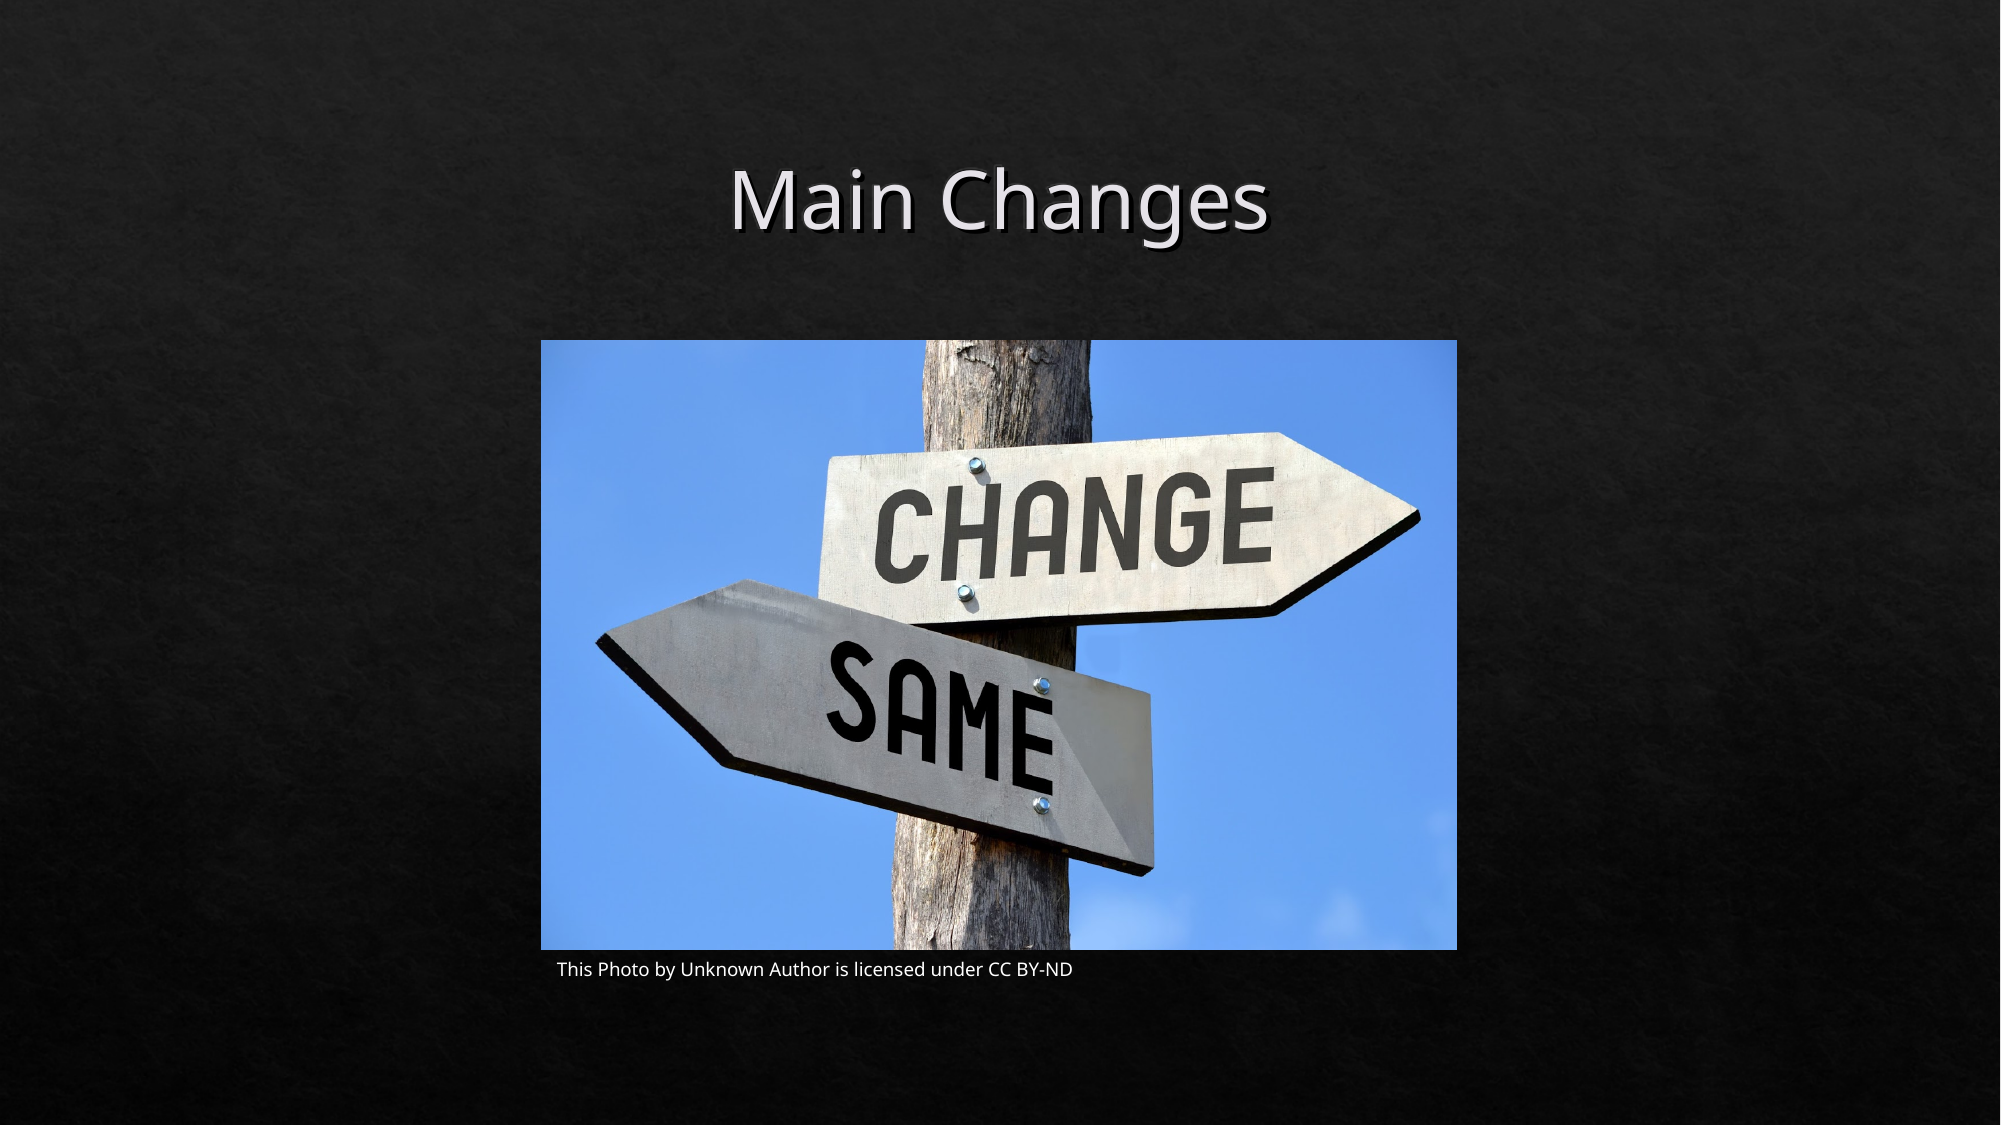

# Main Changes
This Photo by Unknown Author is licensed under CC BY-ND